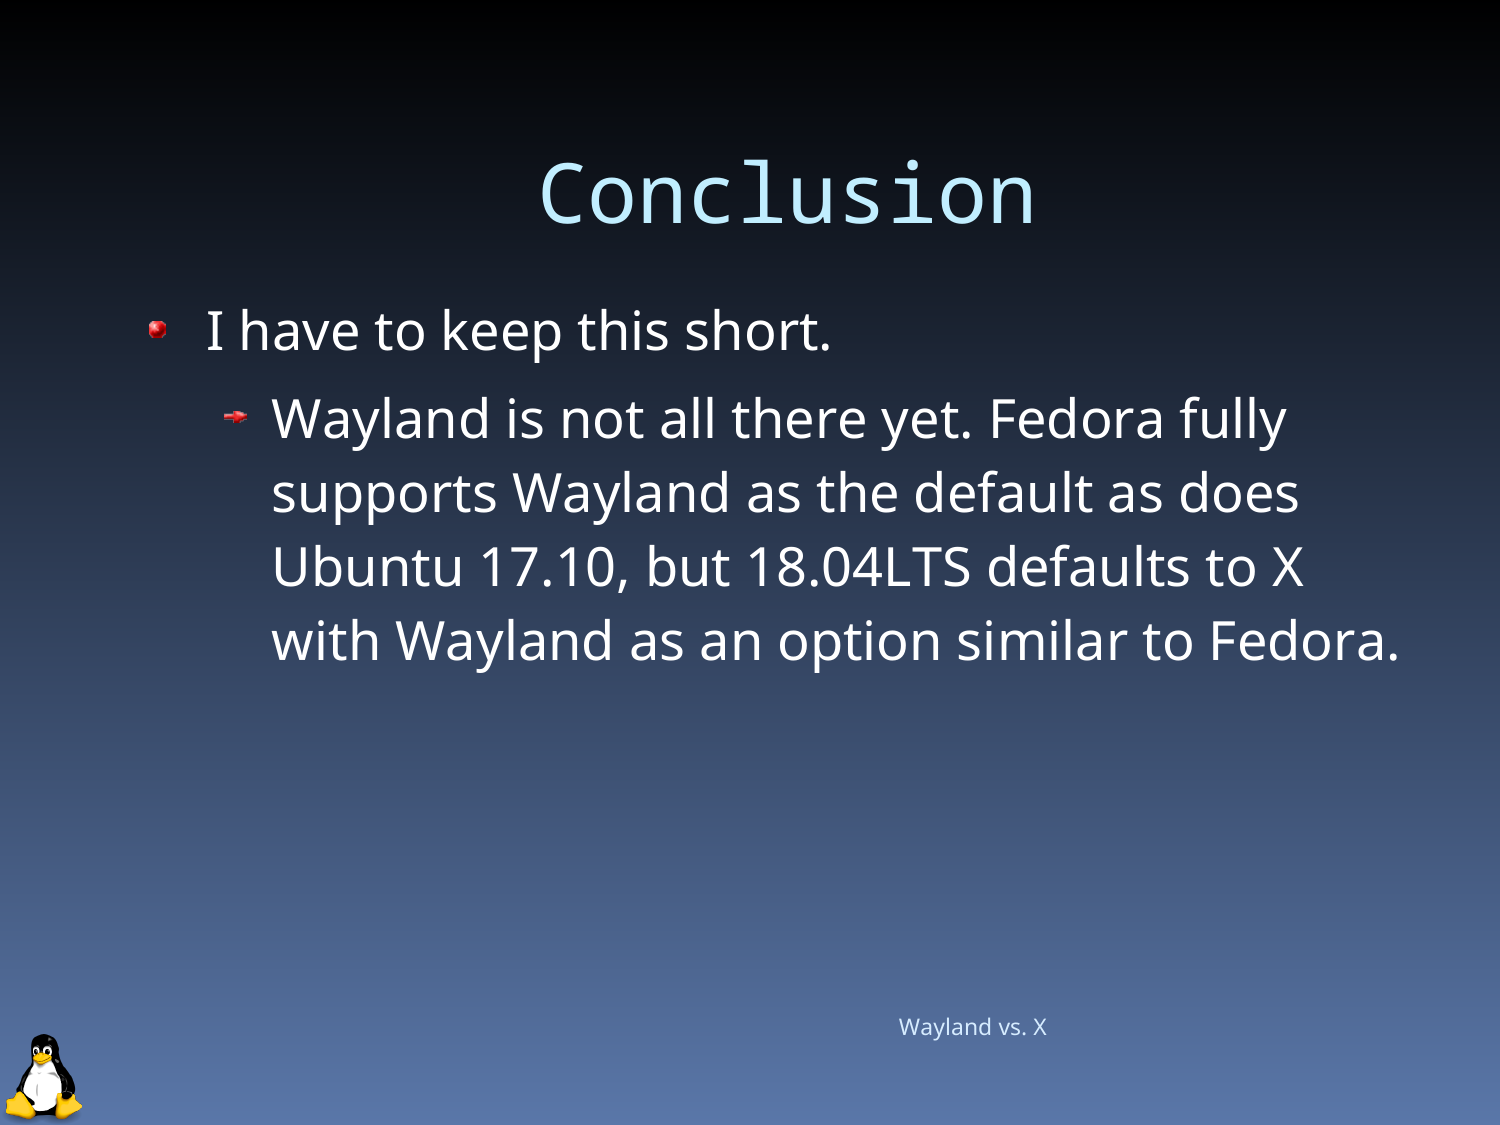

# Conclusion
I have to keep this short.
Wayland is not all there yet. Fedora fully supports Wayland as the default as does Ubuntu 17.10, but 18.04LTS defaults to X with Wayland as an option similar to Fedora.
Wayland vs. X